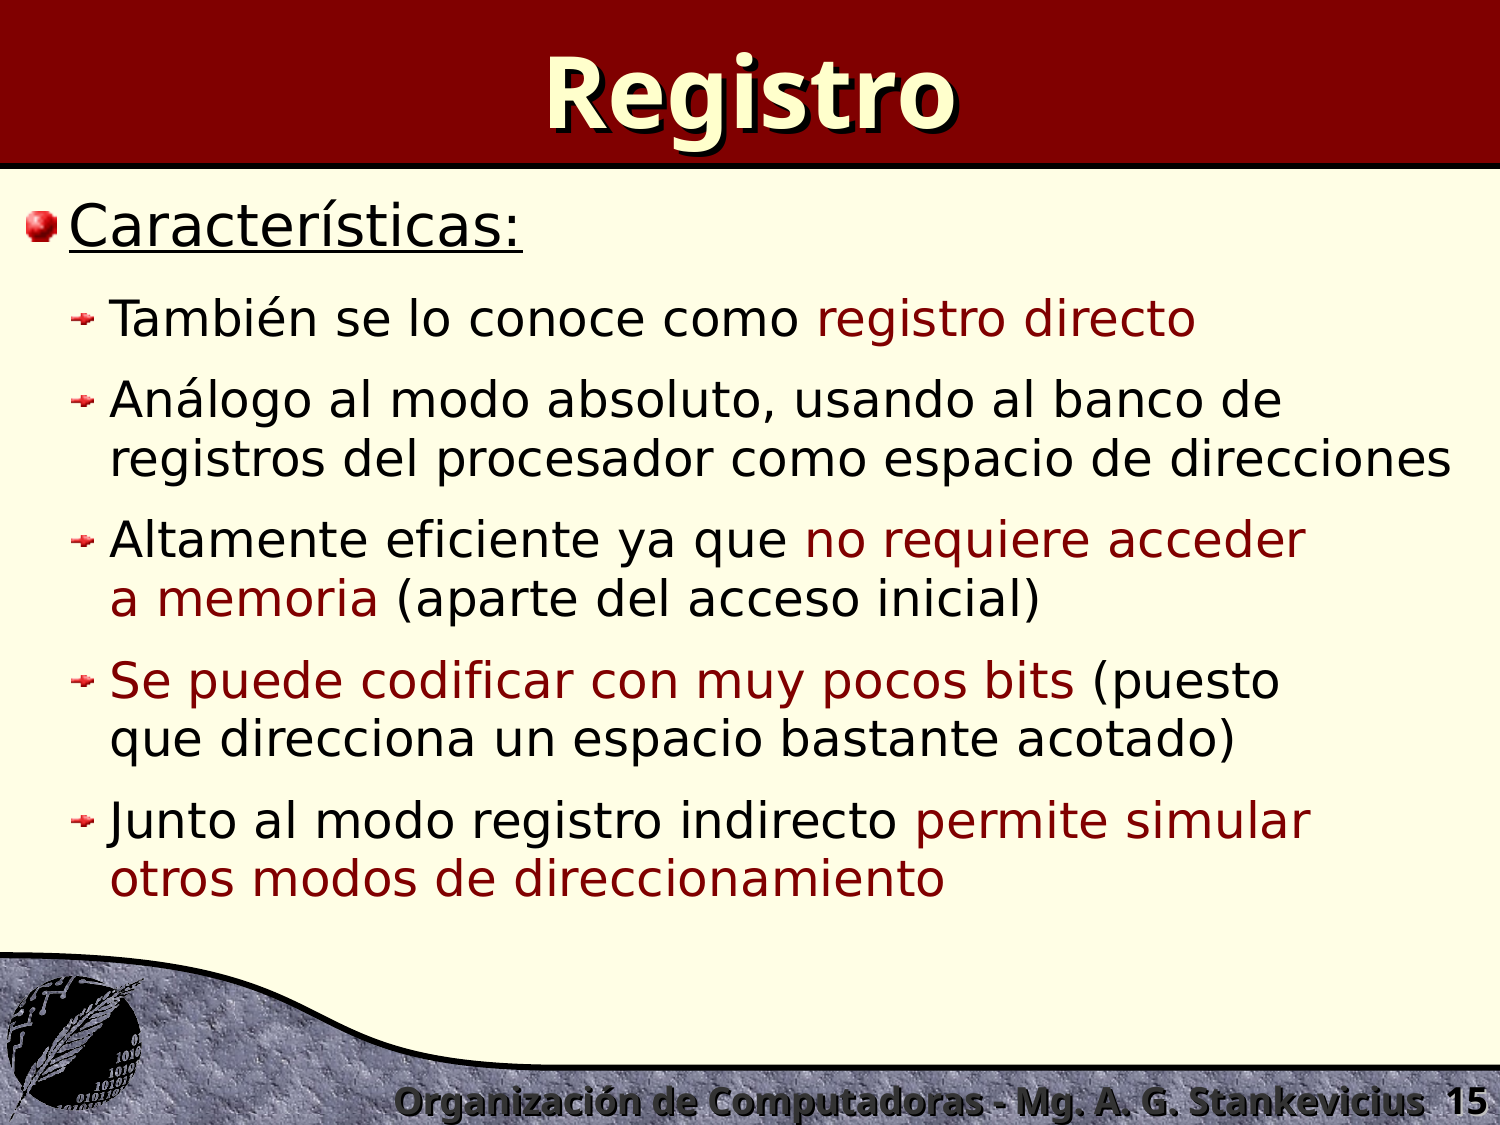

# Registro
Características:
También se lo conoce como registro directo
Análogo al modo absoluto, usando al banco de registros del procesador como espacio de direcciones
Altamente eficiente ya que no requiere acceder
a memoria (aparte del acceso inicial)
Se puede codificar con muy pocos bits (puesto
que direcciona un espacio bastante acotado)
Junto al modo registro indirecto permite simular
otros modos de direccionamiento
15